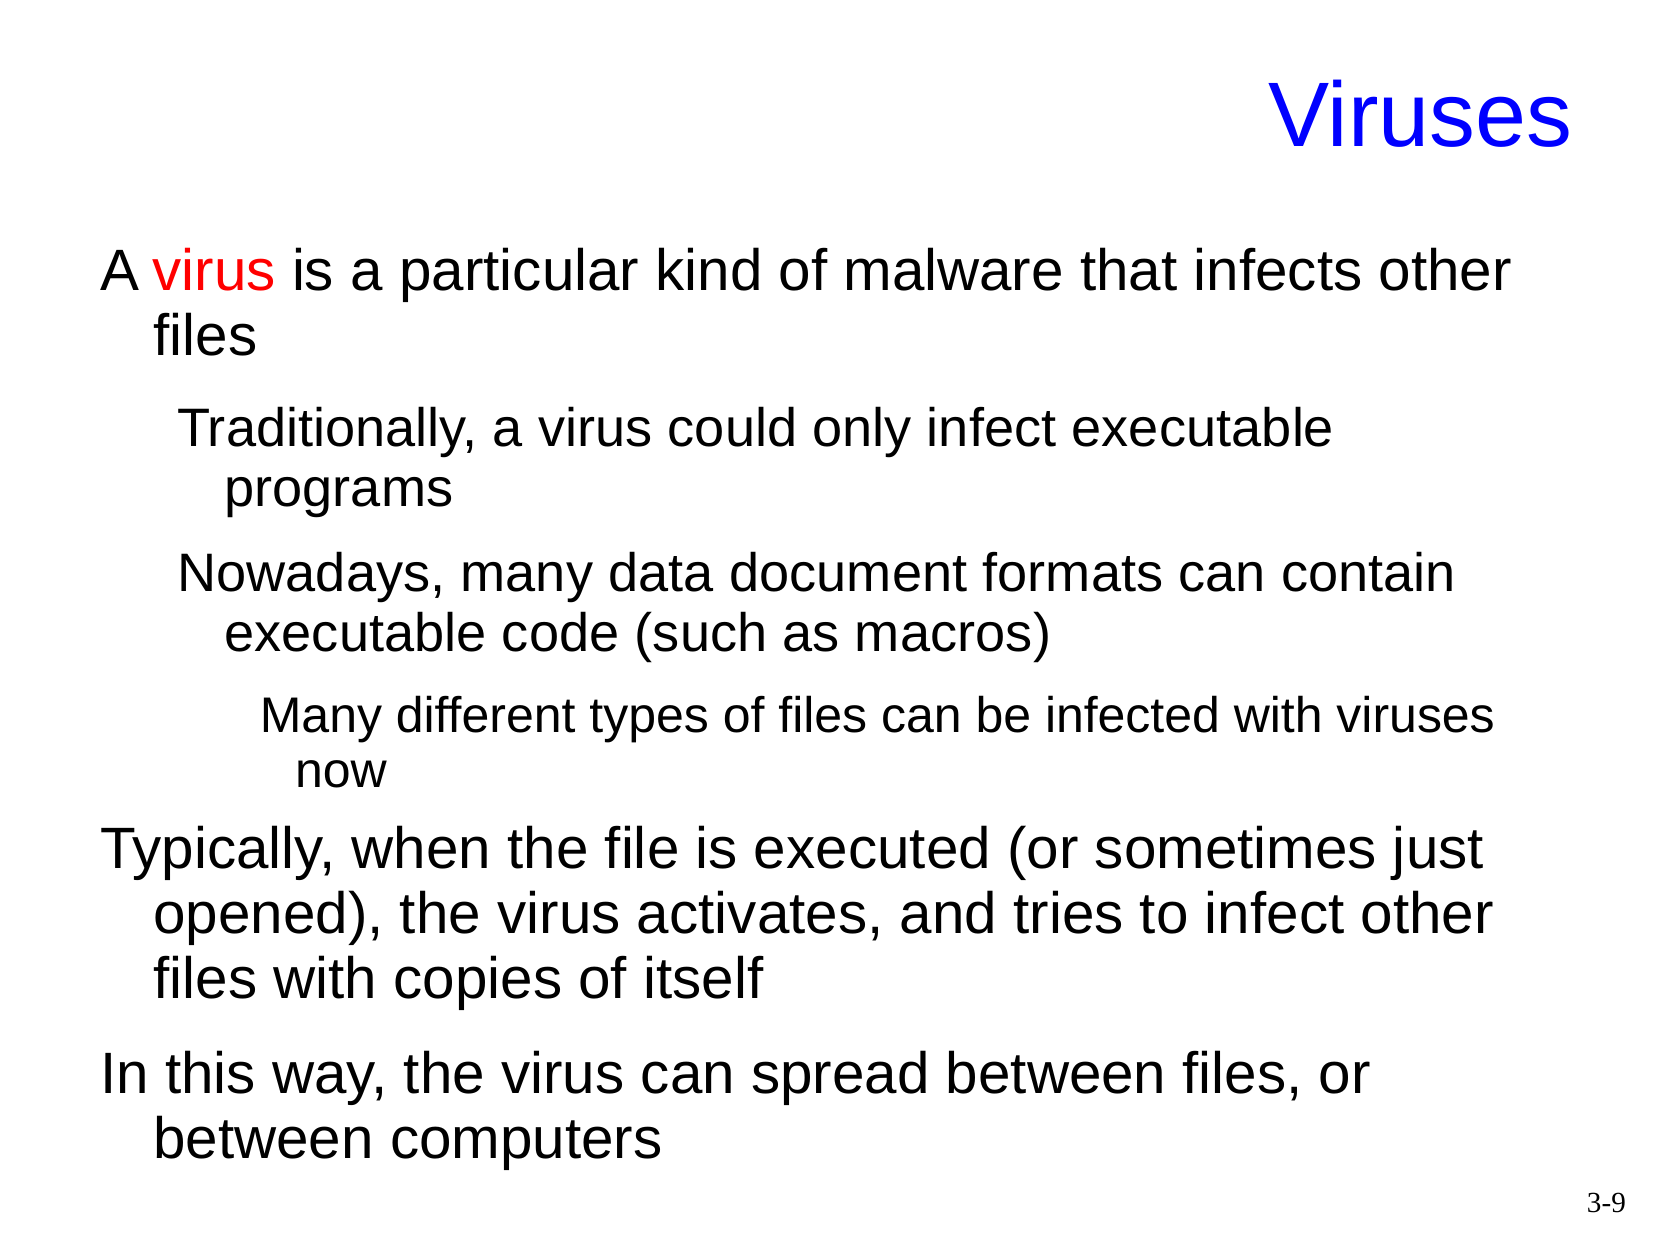

# Viruses
A virus is a particular kind of malware that infects other files
Traditionally, a virus could only infect executable programs
Nowadays, many data document formats can contain executable code (such as macros)
Many different types of files can be infected with viruses now
Typically, when the file is executed (or sometimes just opened), the virus activates, and tries to infect other files with copies of itself
In this way, the virus can spread between files, or between computers